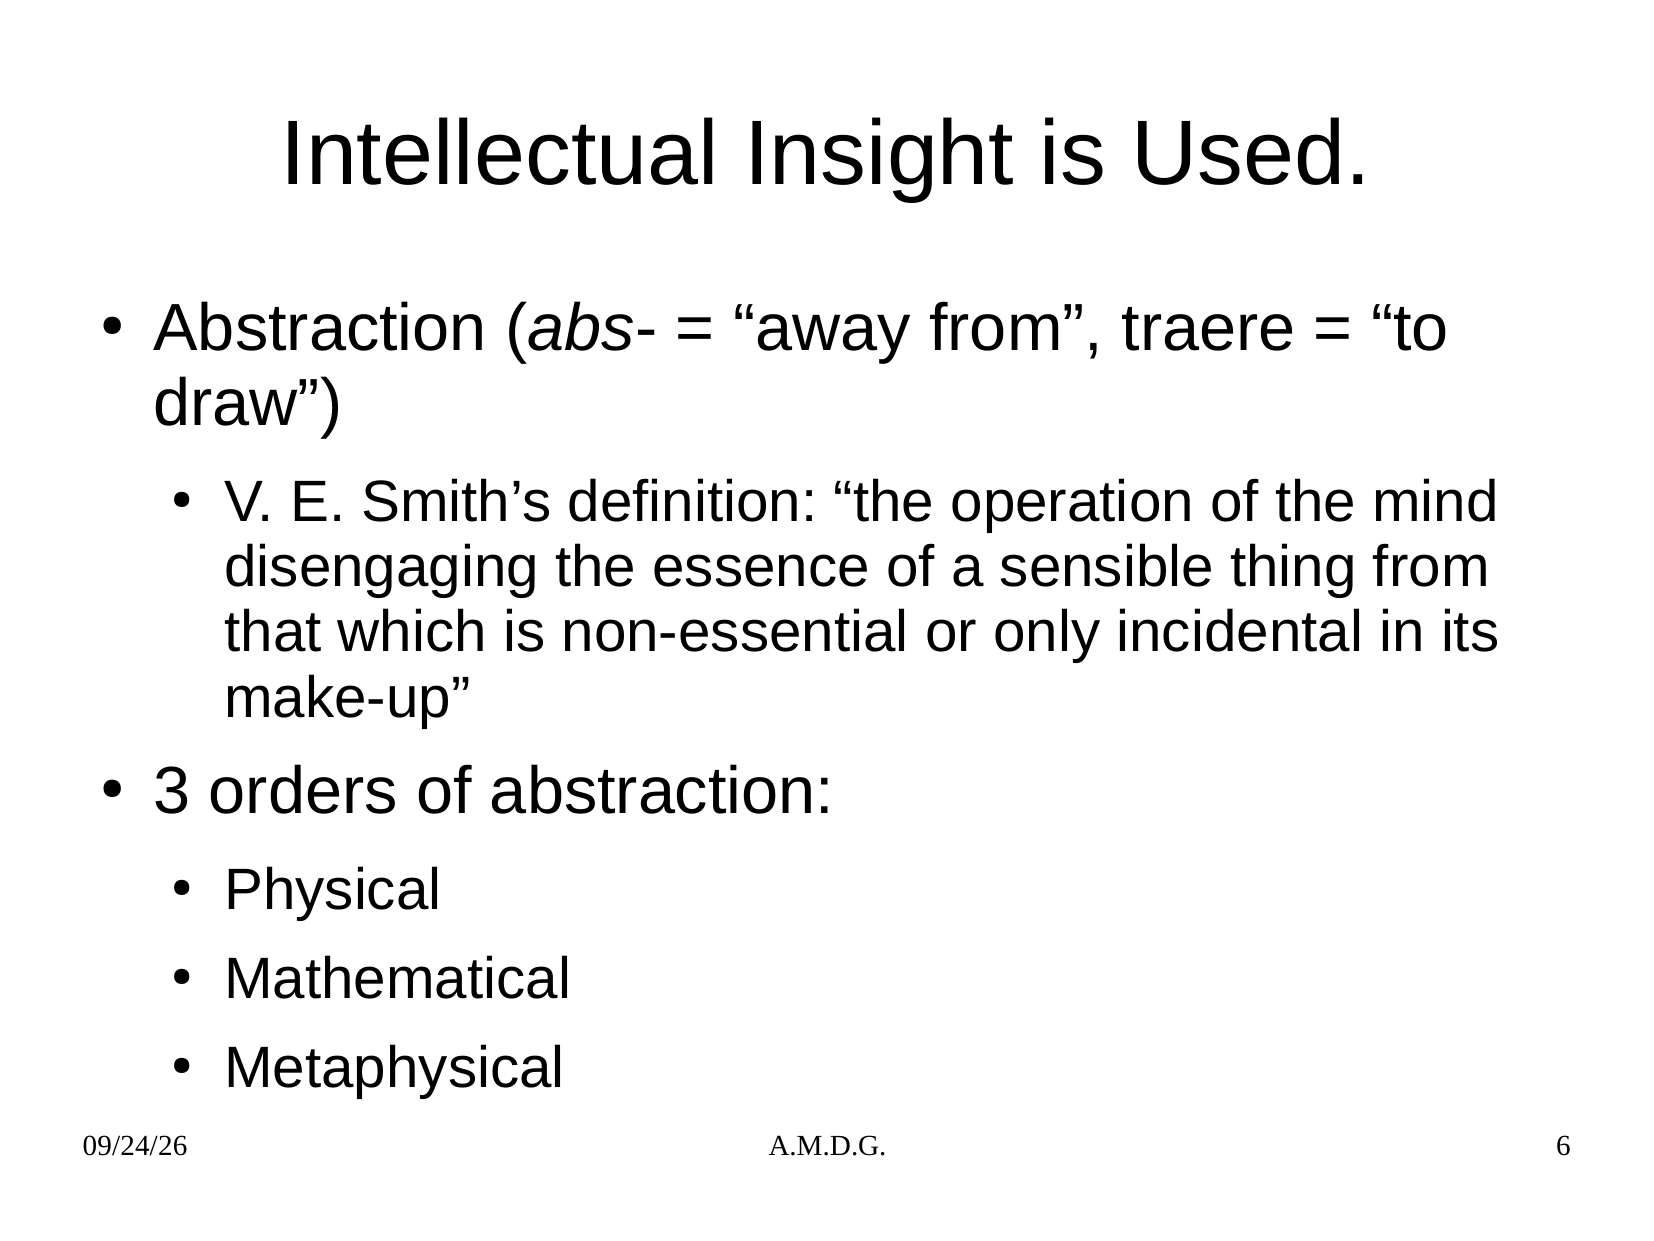

# Intellectual Insight is Used.
Abstraction (abs- = “away from”, traere = “to draw”)
V. E. Smith’s definition: “the operation of the mind disengaging the essence of a sensible thing from that which is non-essential or only incidental in its make-up”
3 orders of abstraction:
Physical
Mathematical
Metaphysical
A.M.D.G.
6